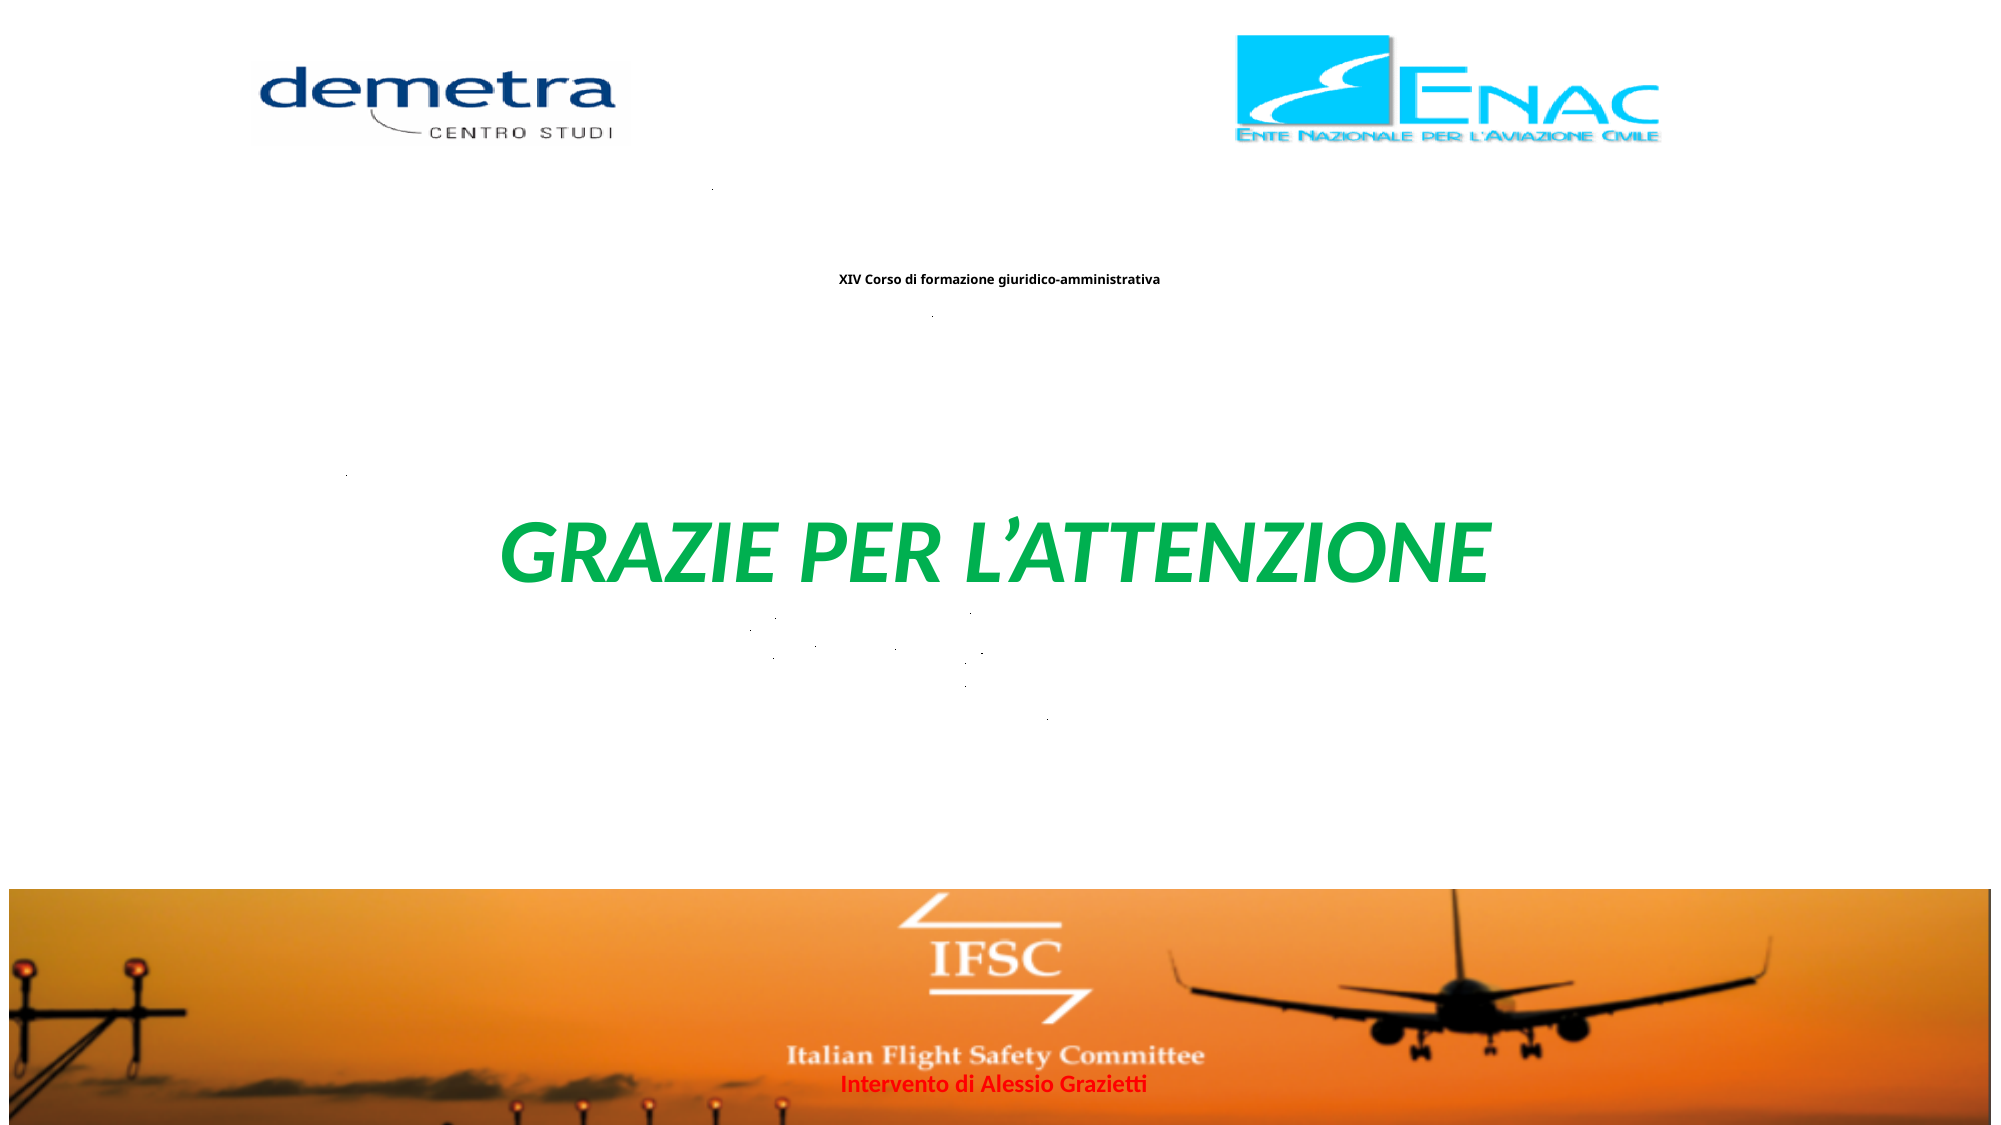

# XIV Corso di formazione giuridico-amministrativa
GRAZIE PER L’ATTENZIONE
Intervento di Alessio Grazietti